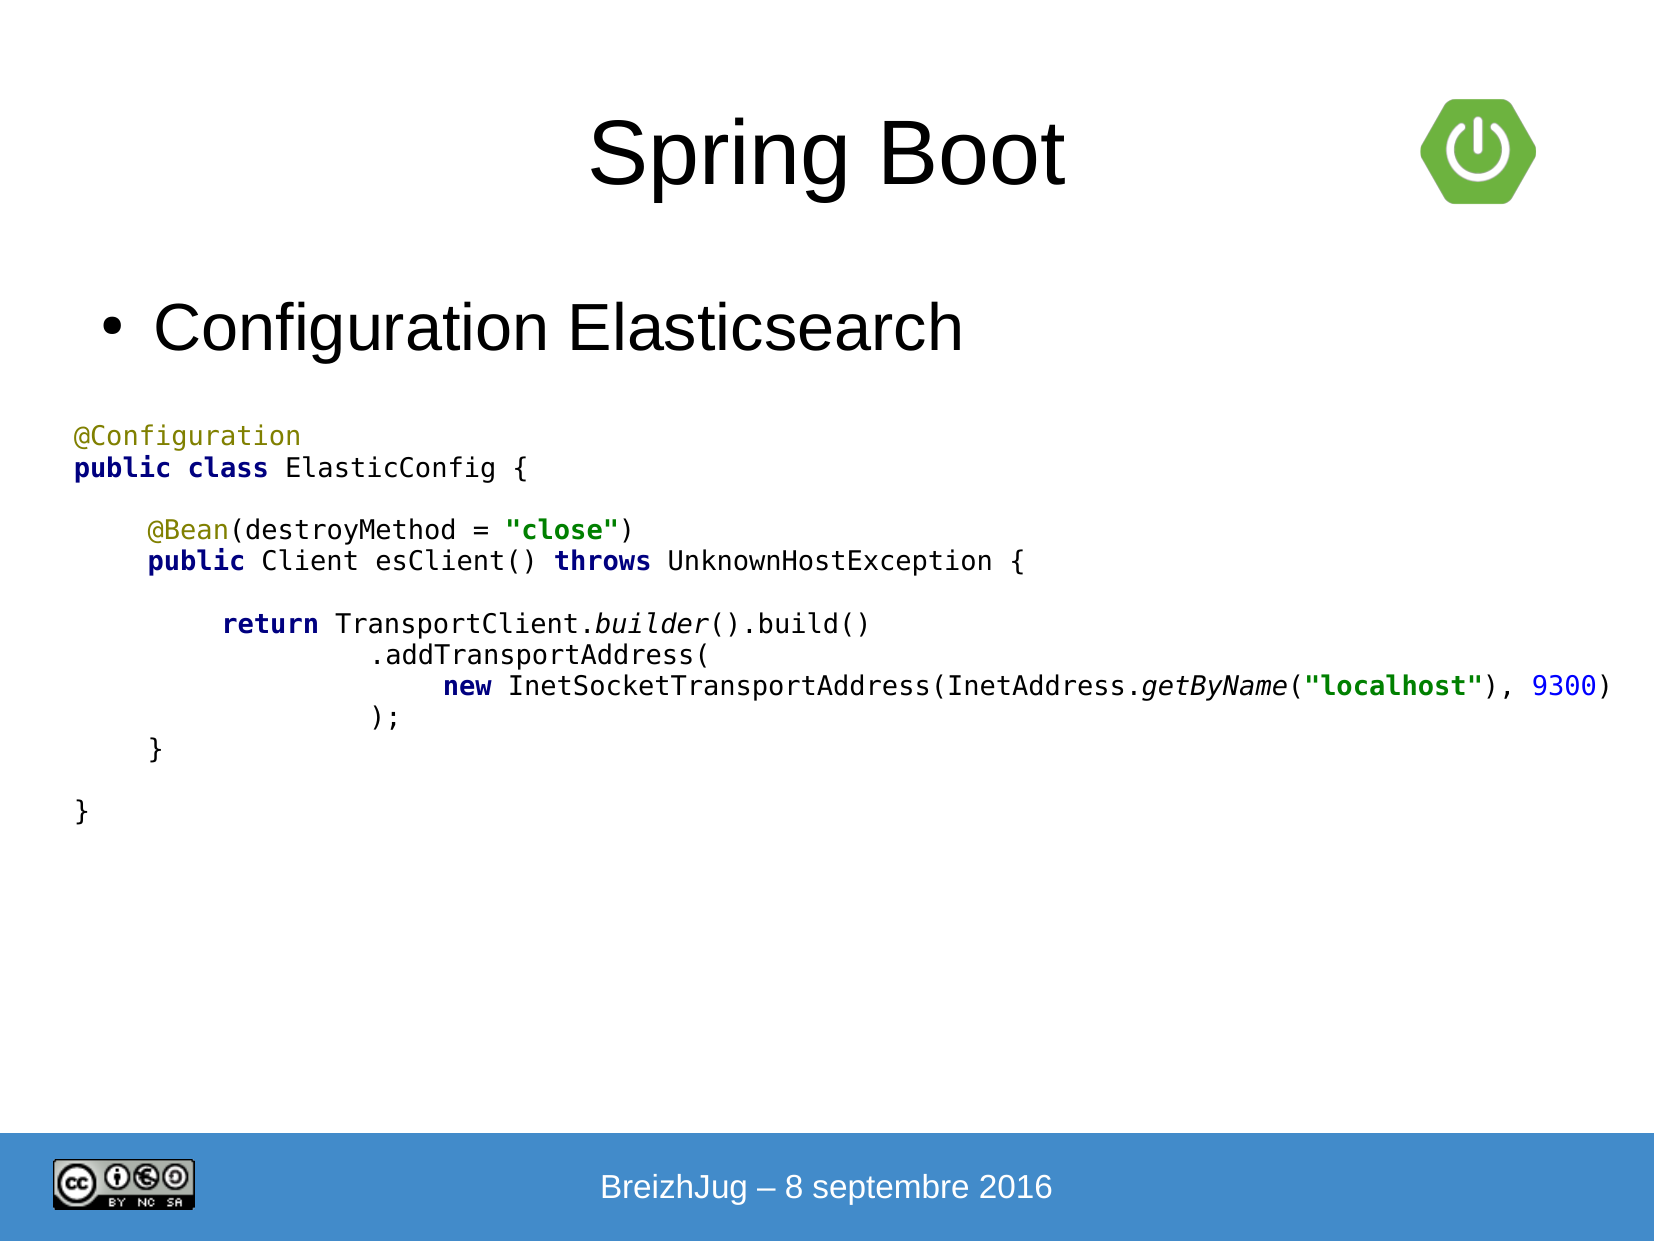

# Spring Boot
Configuration Elasticsearch
@Configuration
public class ElasticConfig {
	@Bean(destroyMethod = "close")
	public Client esClient() throws UnknownHostException {
		return TransportClient.builder().build()
				.addTransportAddress(
					new InetSocketTransportAddress(InetAddress.getByName("localhost"), 9300)
				);
	}
}